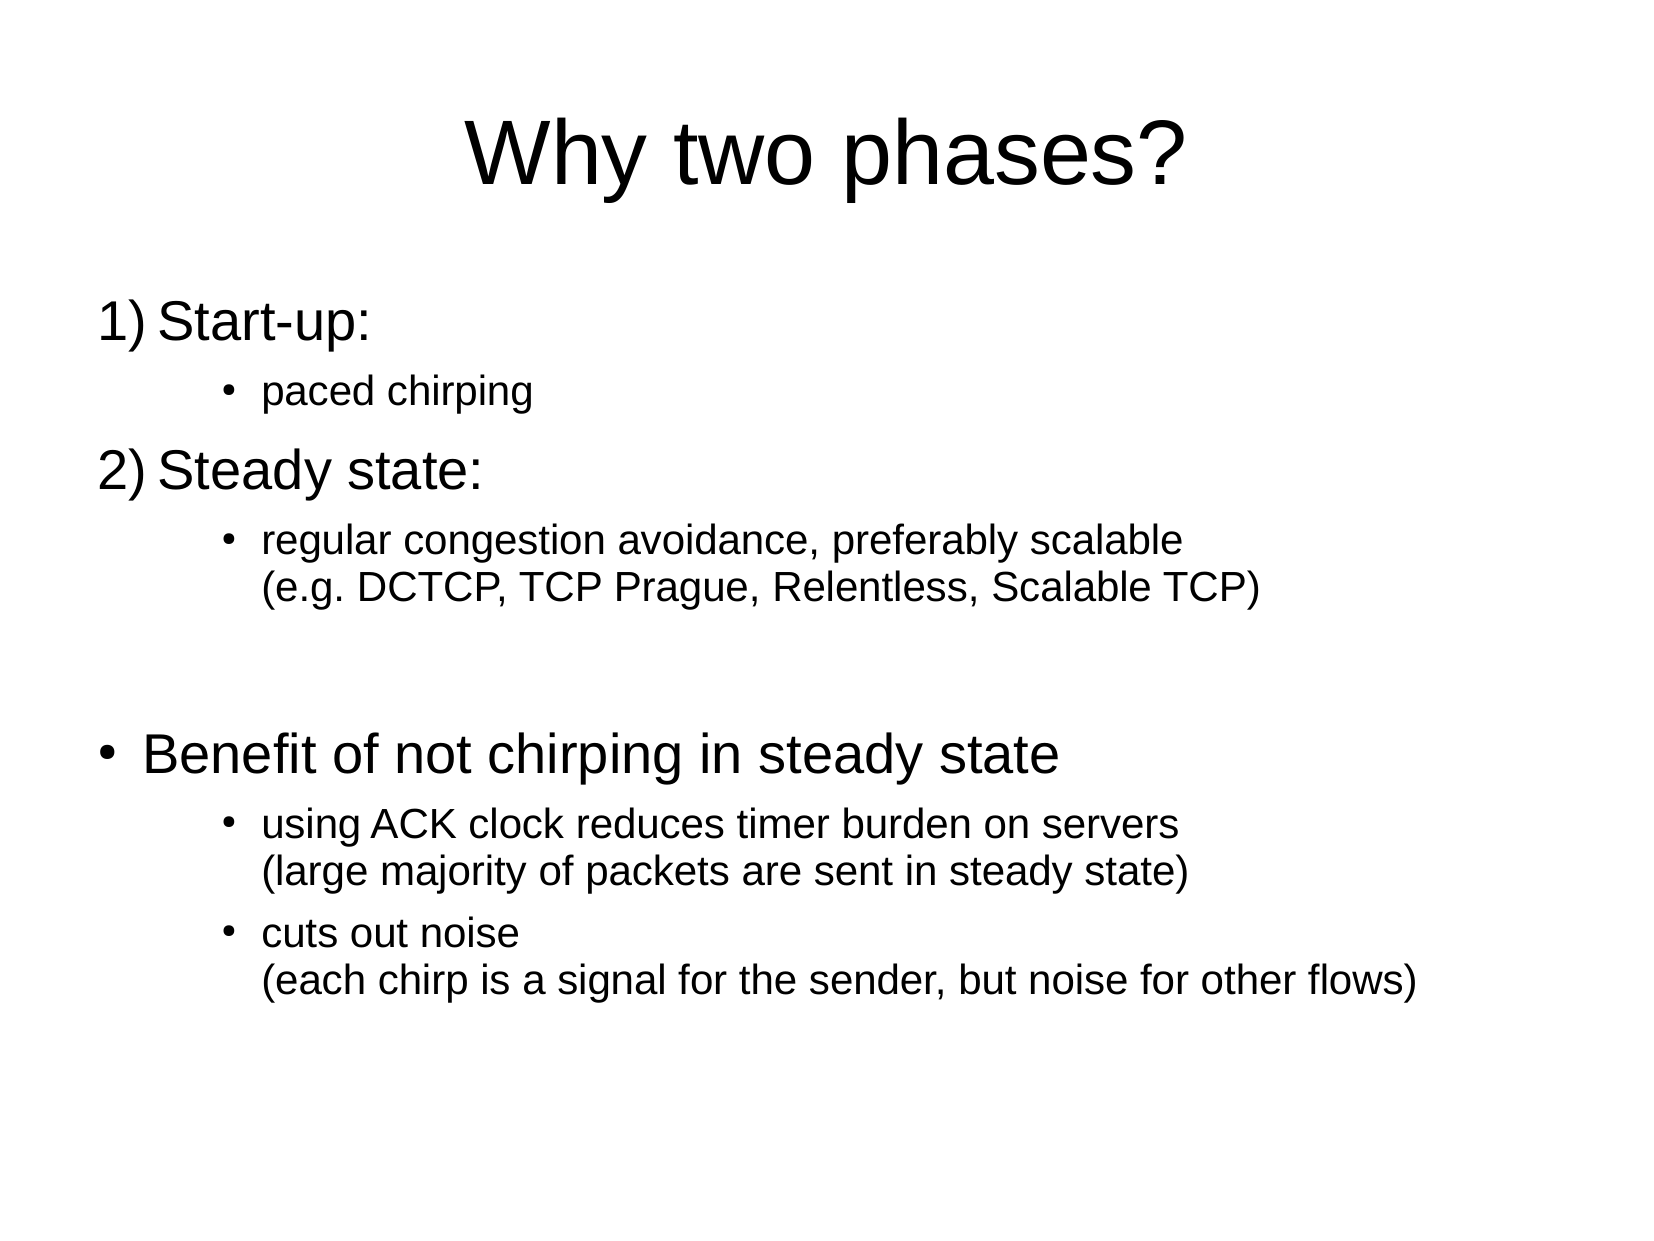

# Why two phases?
 Start-up:
paced chirping
 Steady state:
regular congestion avoidance, preferably scalable
(e.g. DCTCP, TCP Prague, Relentless, Scalable TCP)
Benefit of not chirping in steady state
using ACK clock reduces timer burden on servers
(large majority of packets are sent in steady state)
cuts out noise
(each chirp is a signal for the sender, but noise for other flows)